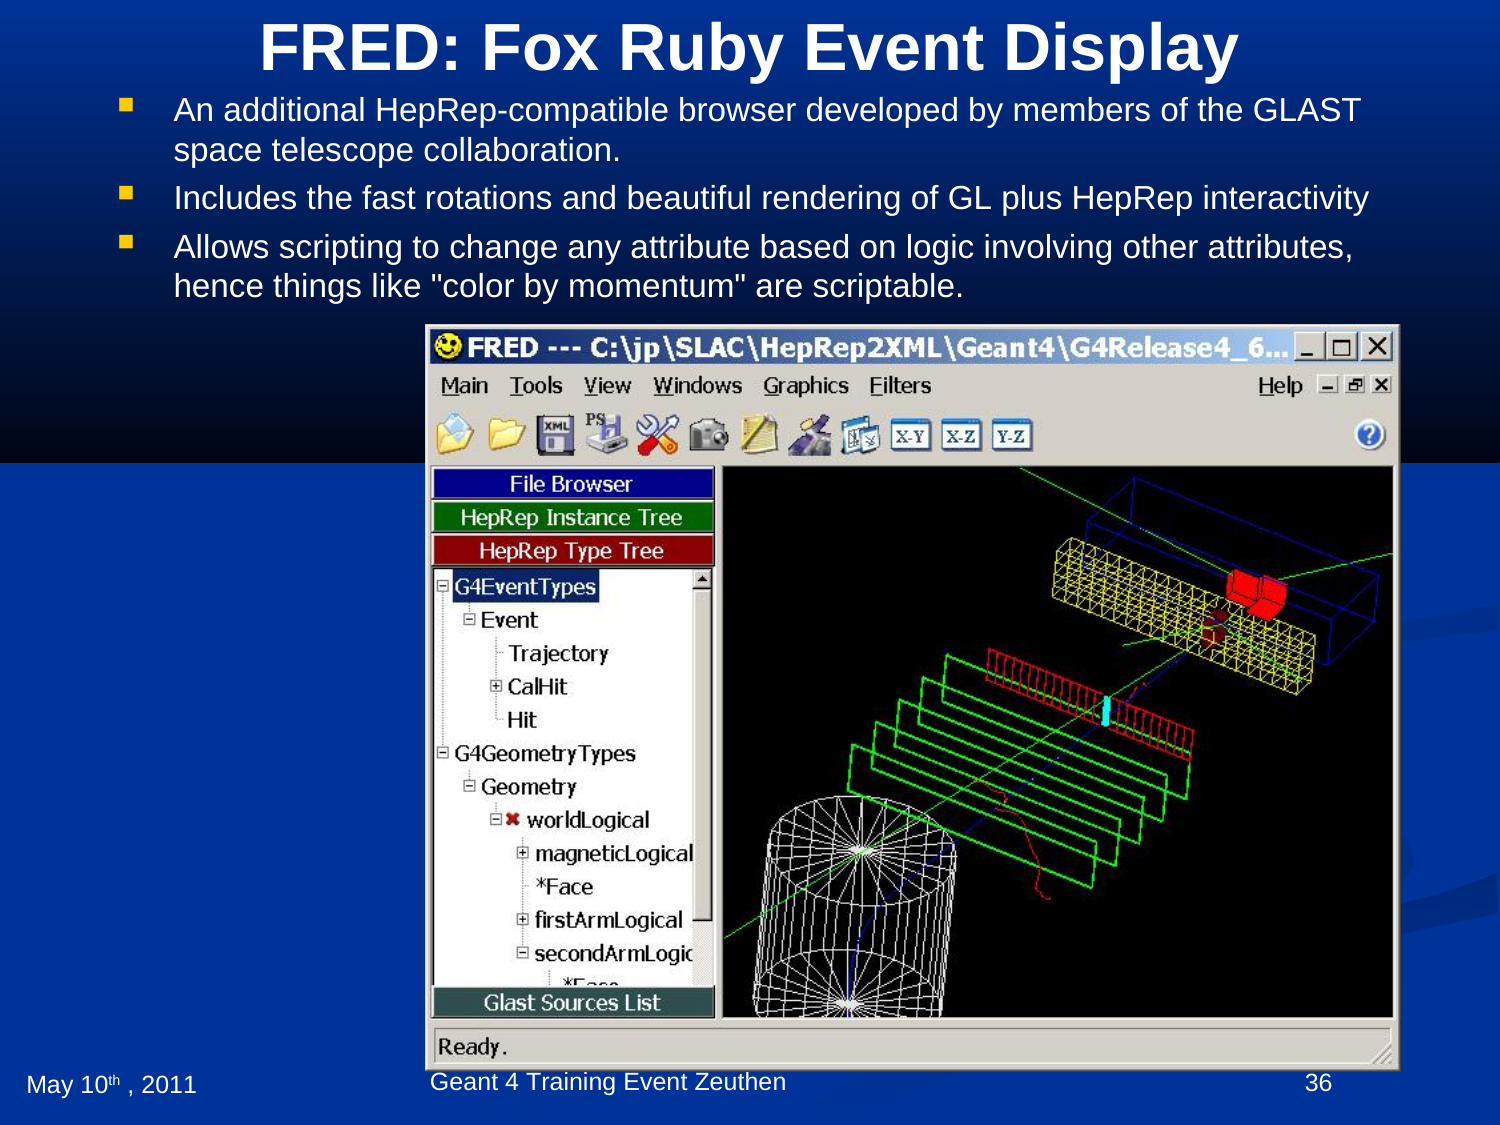

# FRED: Fox Ruby Event Display
An additional HepRep-compatible browser developed by members of the GLAST space telescope collaboration.
Includes the fast rotations and beautiful rendering of GL plus HepRep interactivity
Allows scripting to change any attribute based on logic involving other attributes, hence things like "color by momentum" are scriptable.
Introduction to Geant4 Visualization J. Perl
10 January 2011
36